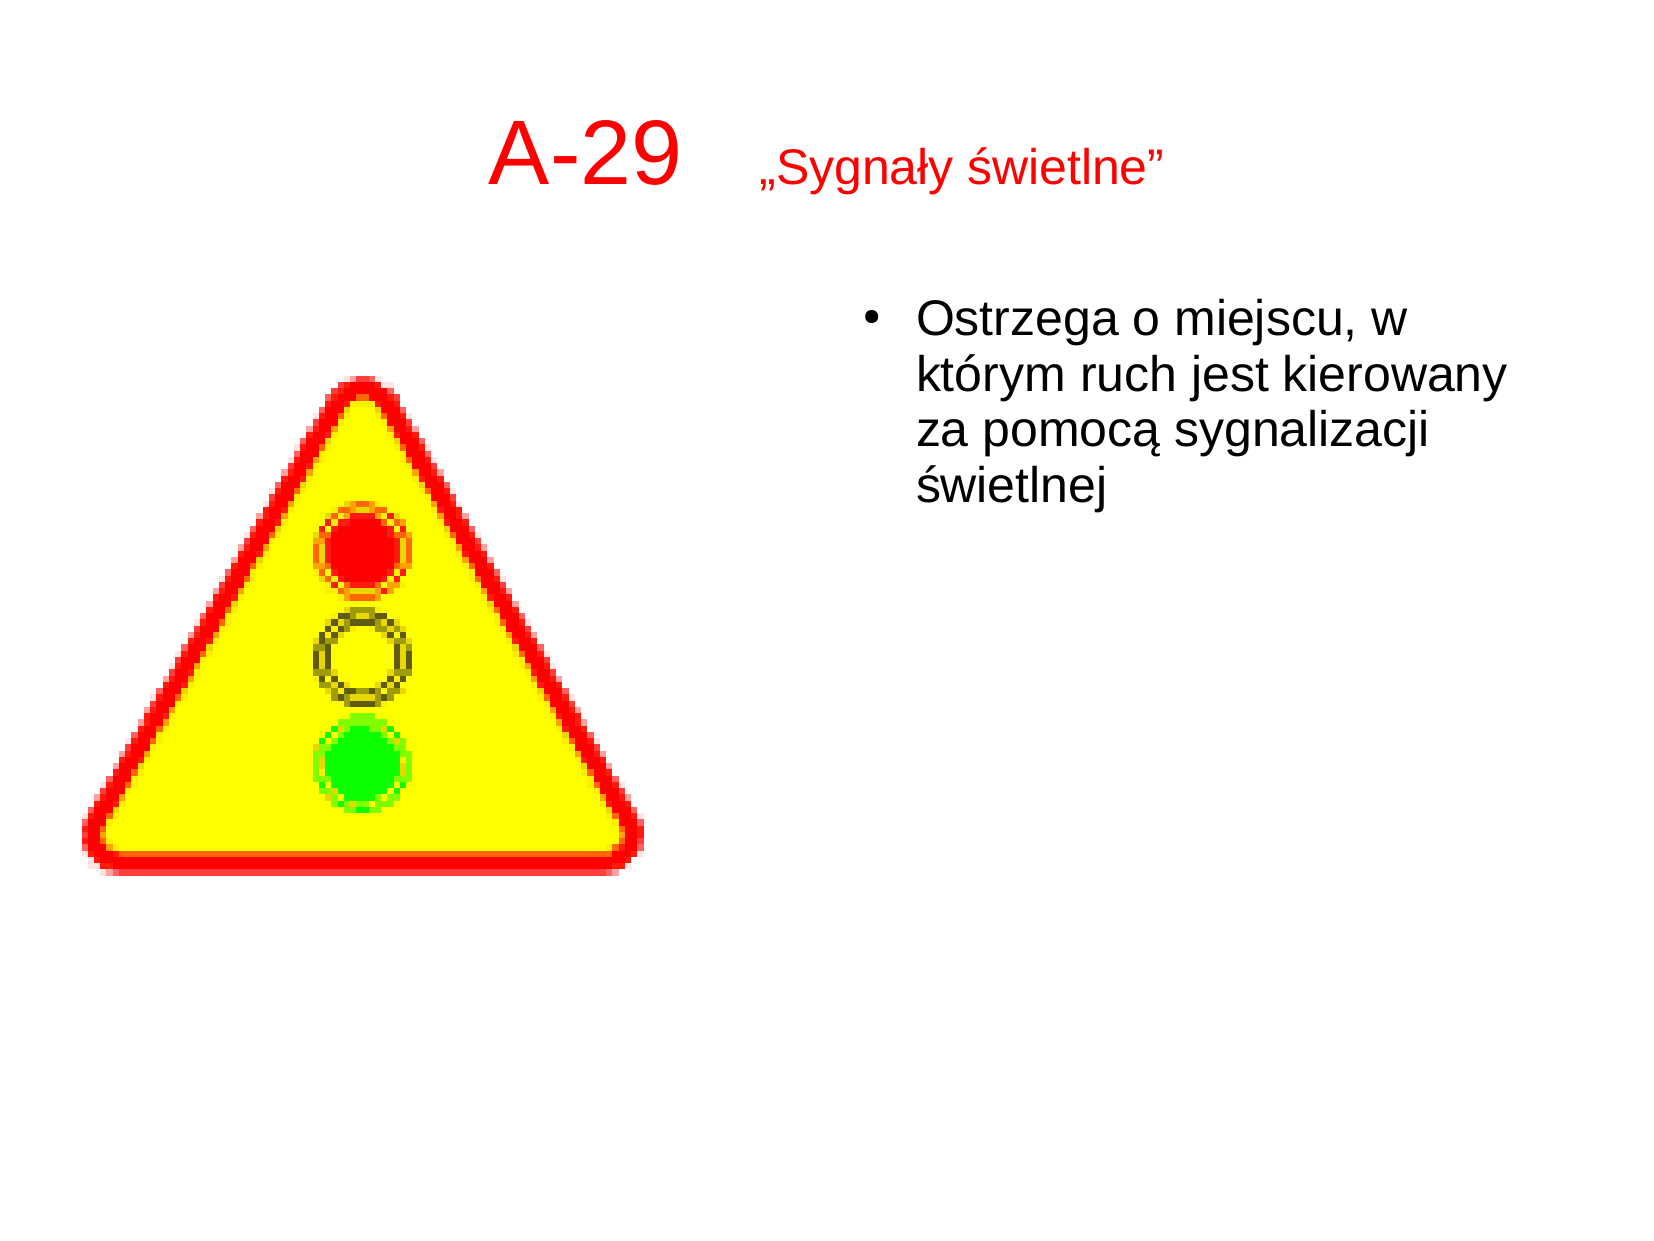

# A-29 „Sygnały świetlne”
Ostrzega o miejscu, w którym ruch jest kierowany za pomocą sygnalizacji świetlnej